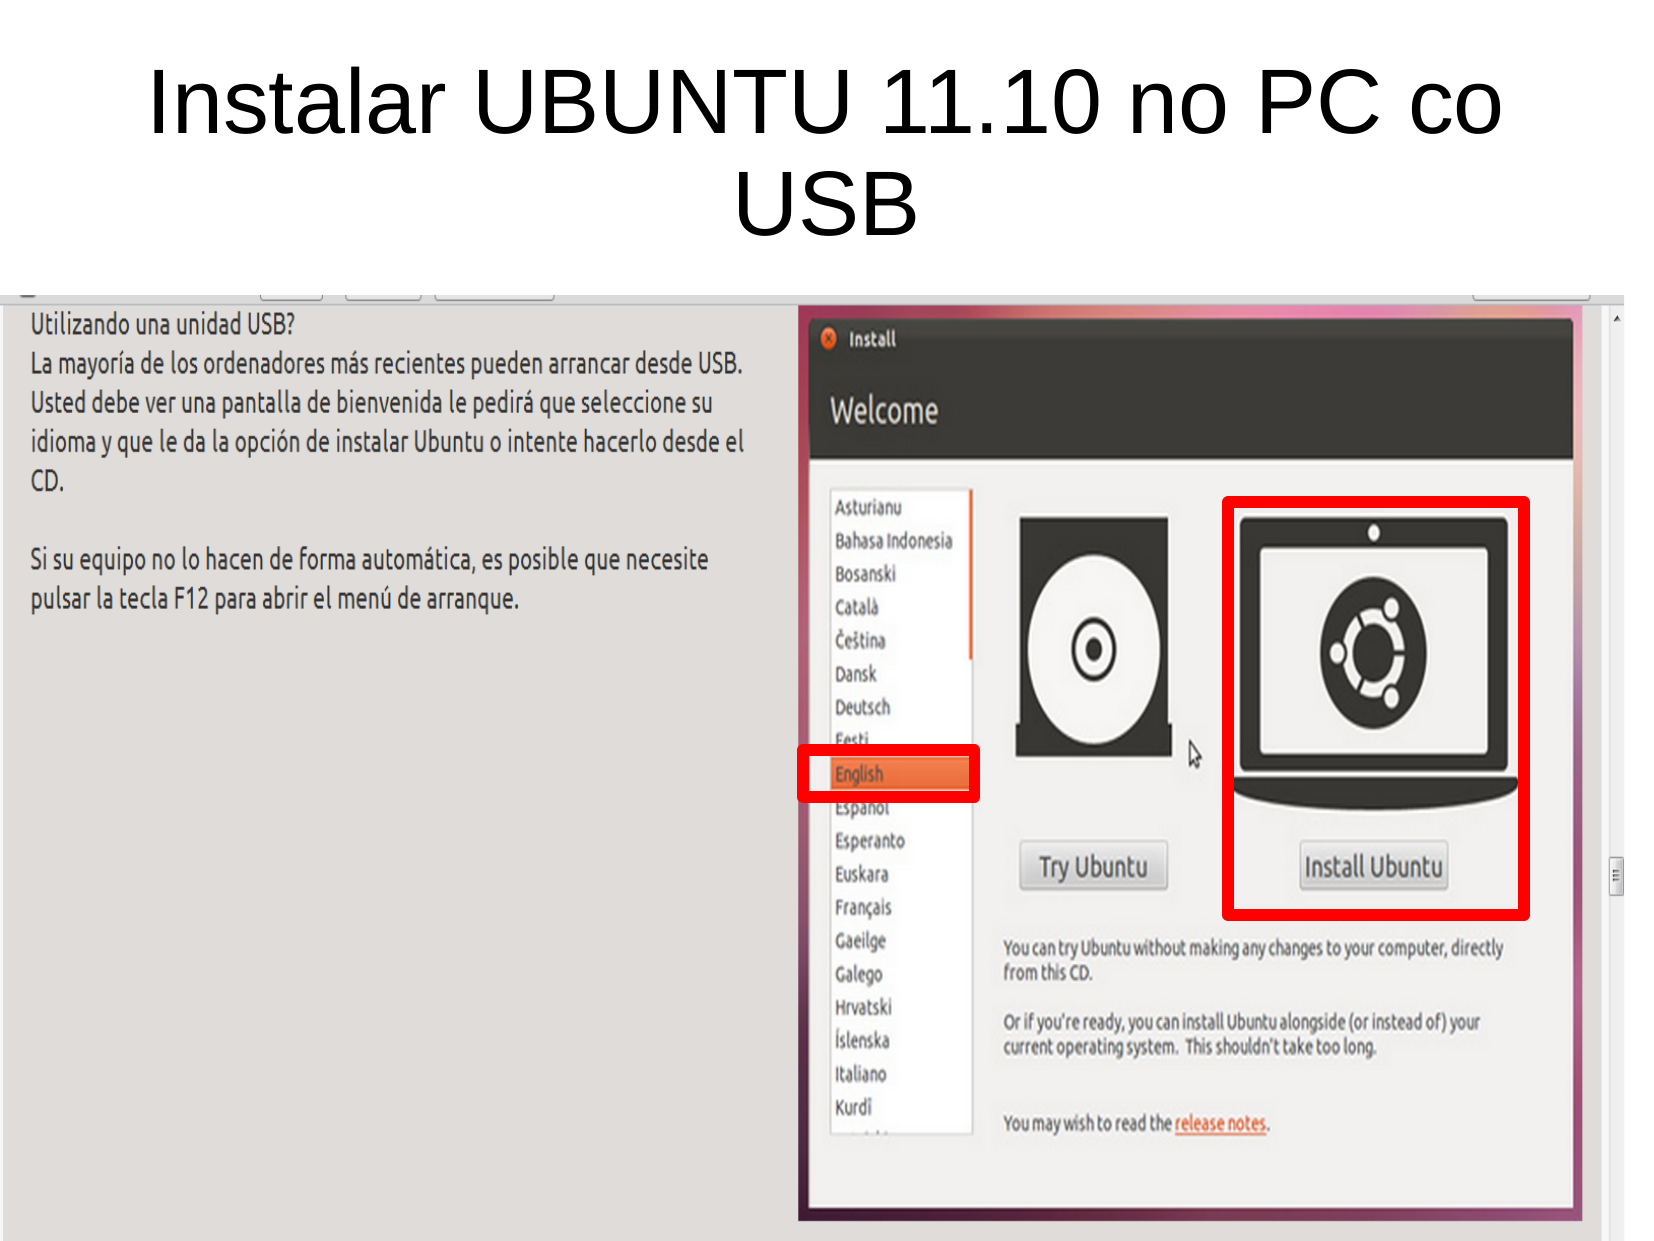

# Instalar UBUNTU 11.10 no PC co USB